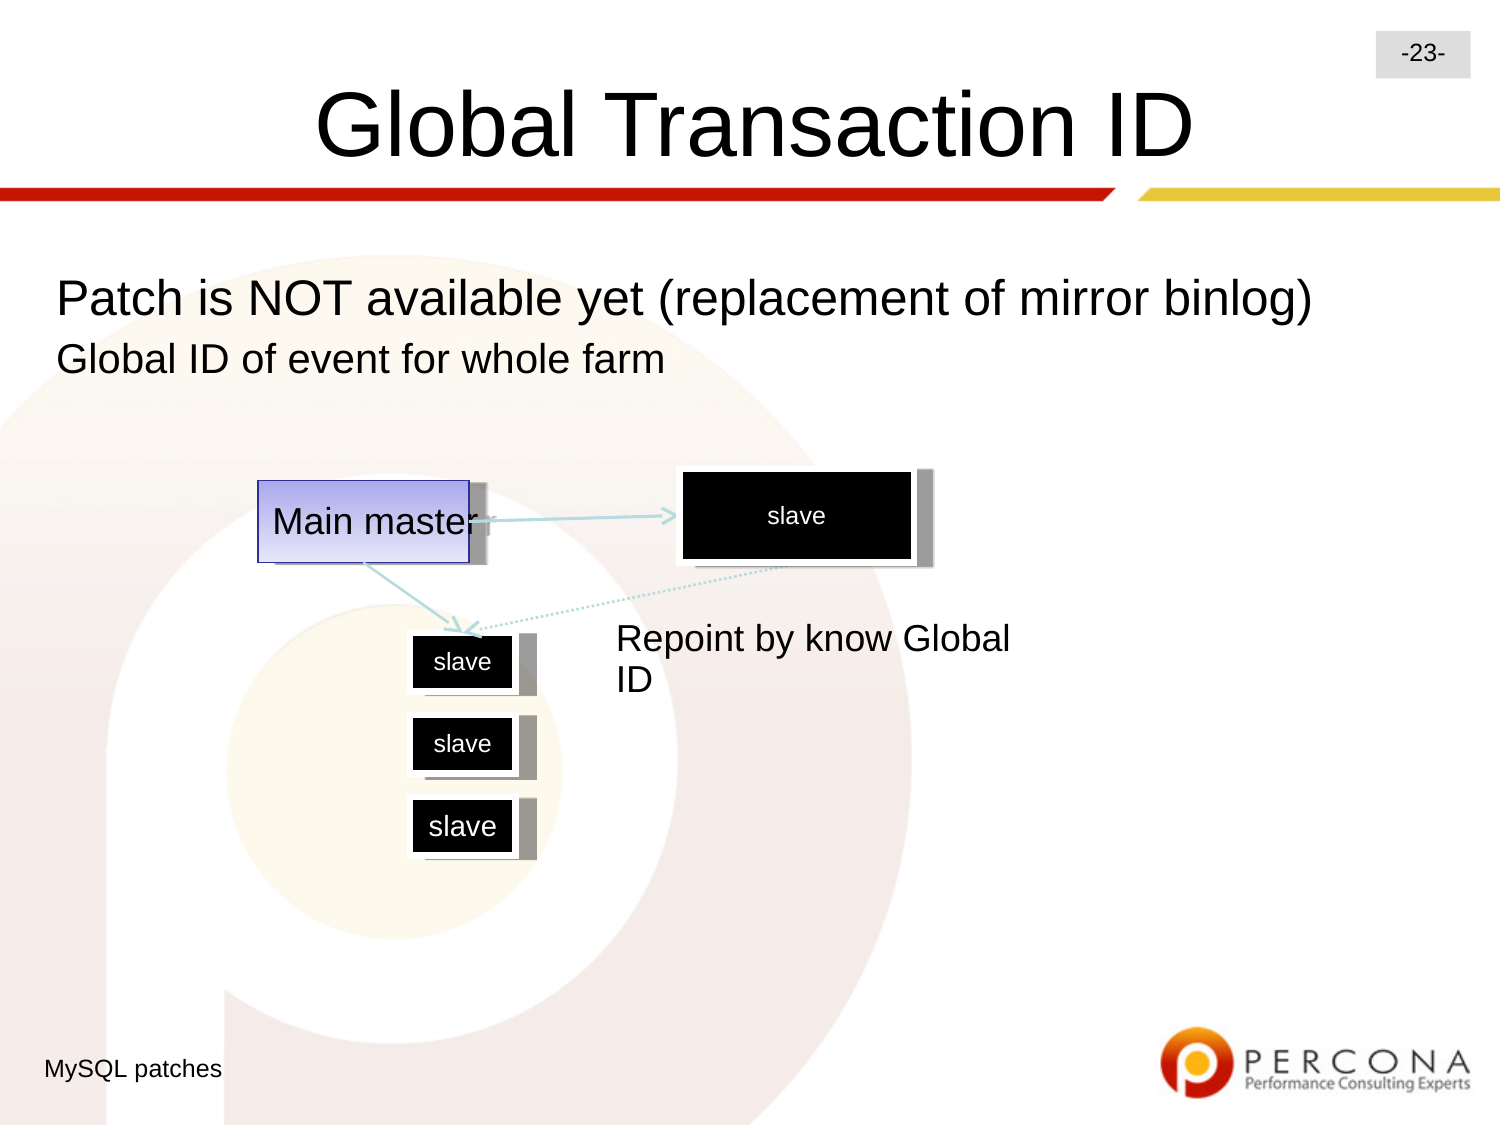

# Global Transaction ID
Patch is NOT available yet (replacement of mirror binlog)
Global ID of event for whole farm
slave
Main master
Repoint by know Global ID
slave
slave
slave
MySQL patches